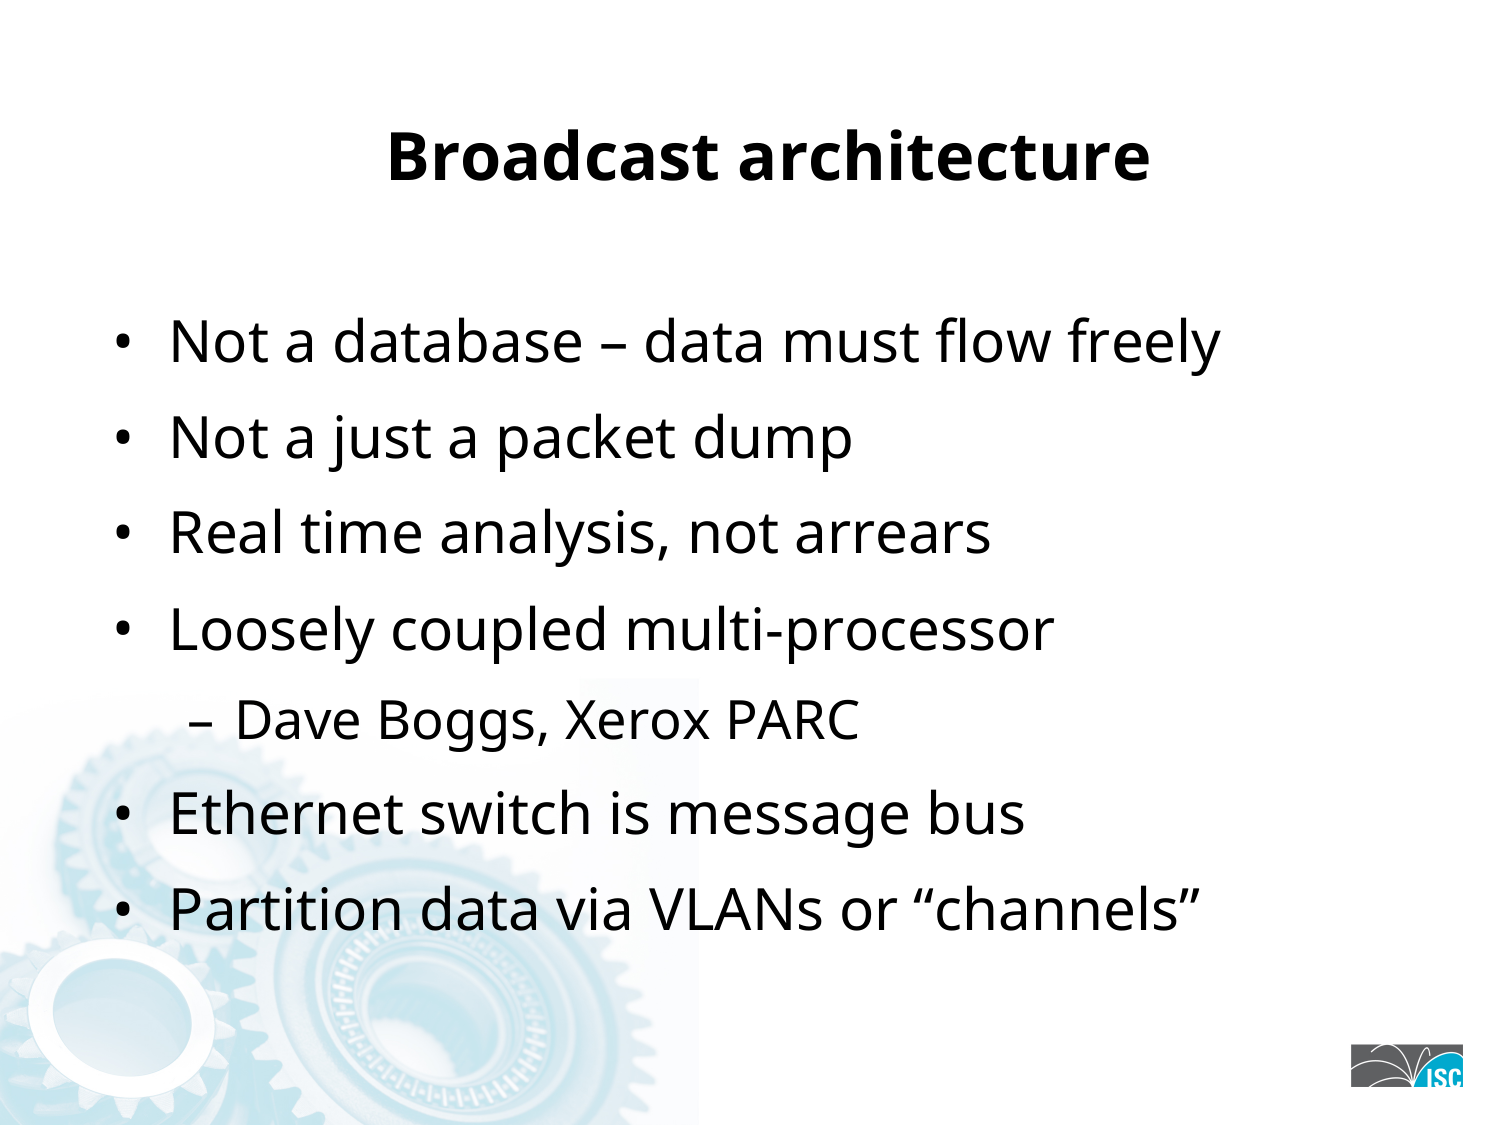

# Broadcast architecture
Not a database – data must flow freely
Not a just a packet dump
Real time analysis, not arrears
Loosely coupled multi-processor
Dave Boggs, Xerox PARC
Ethernet switch is message bus
Partition data via VLANs or “channels”